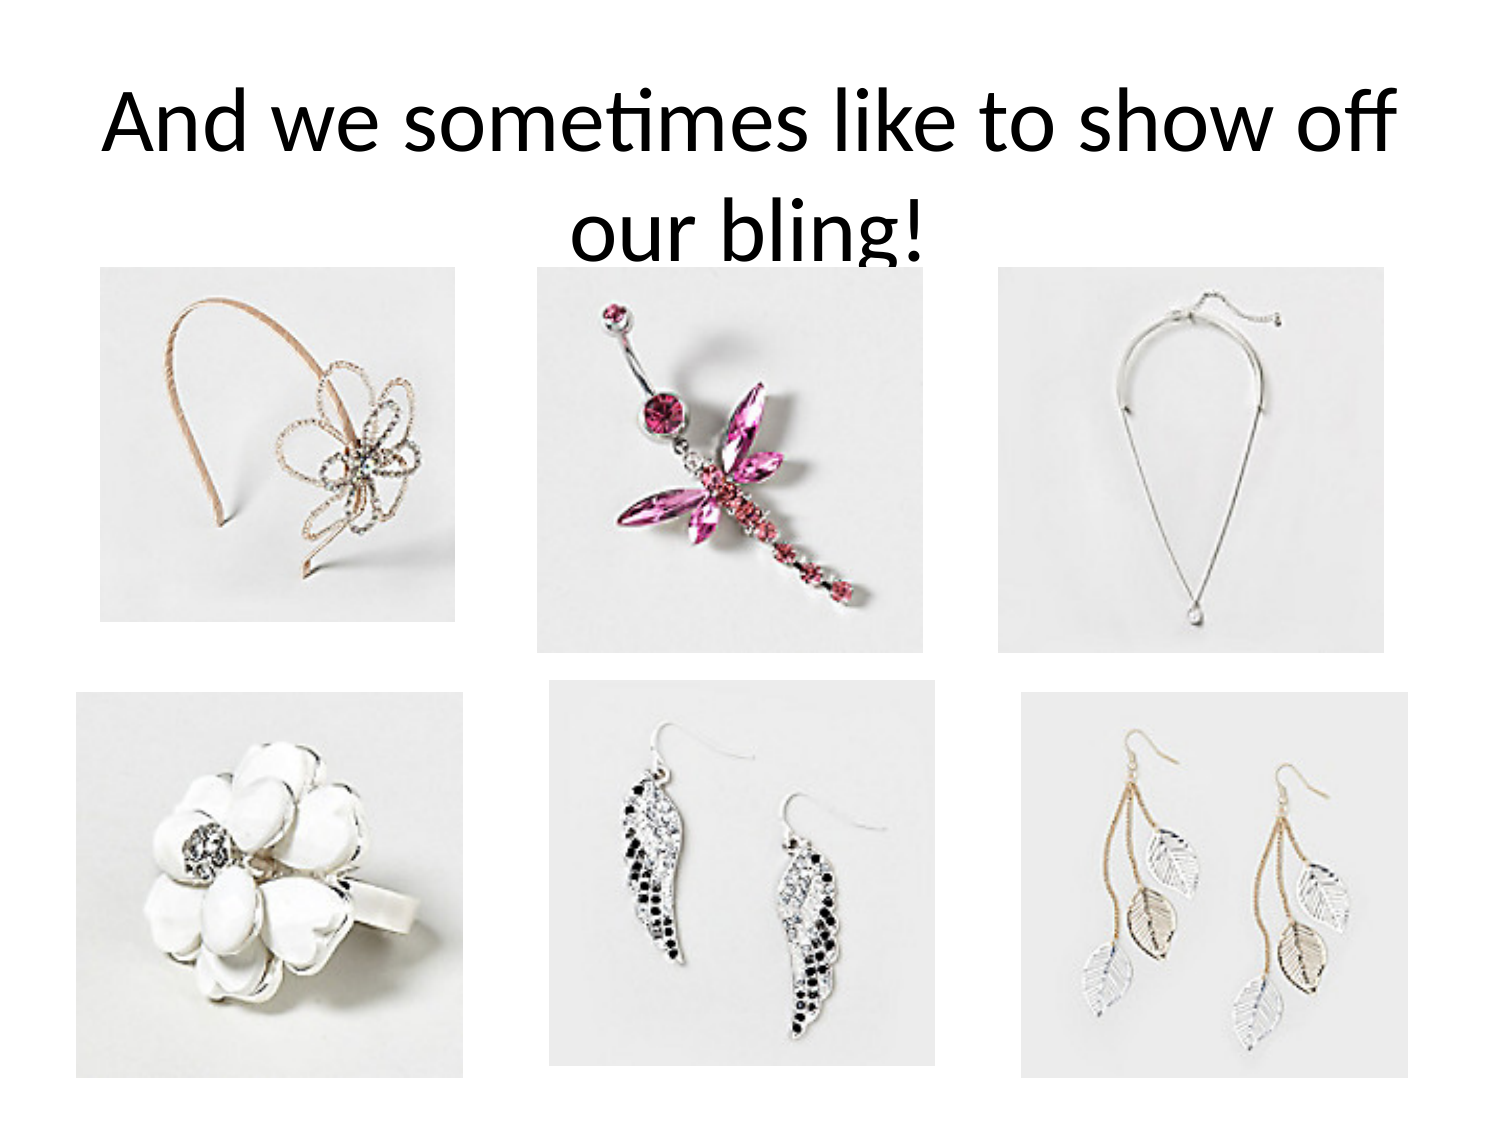

# And we sometimes like to show off our bling!